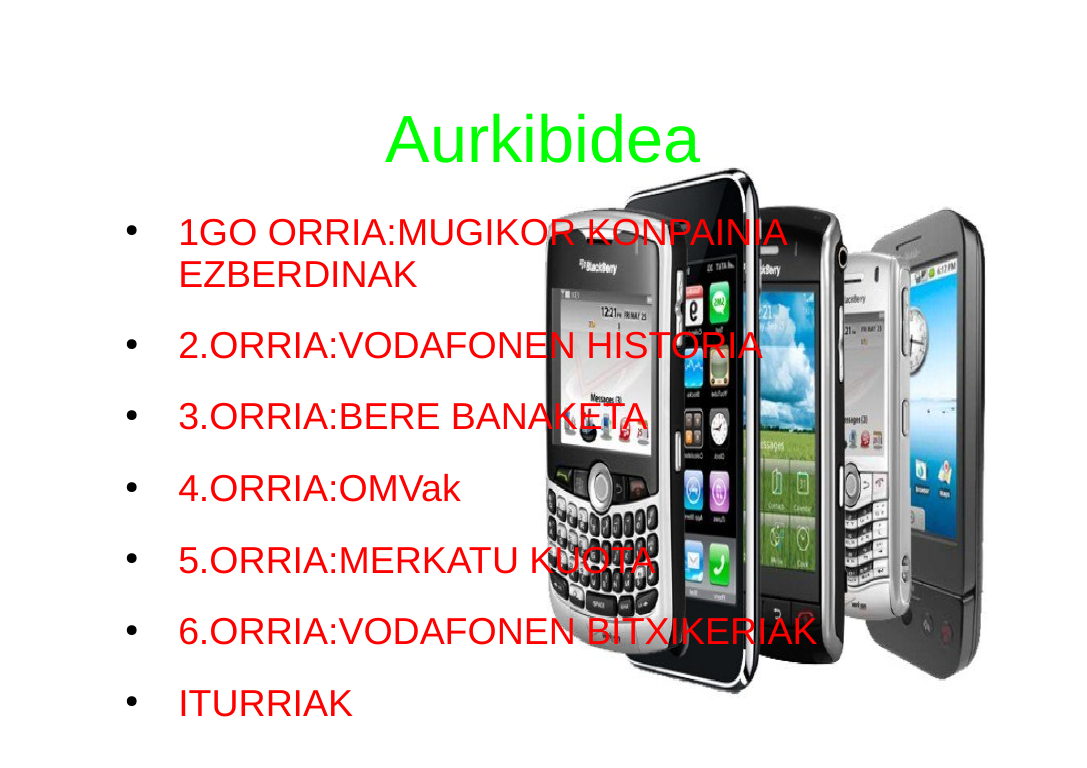

# Aurkibidea
1GO ORRIA:MUGIKOR KONPAINIA EZBERDINAK
2.ORRIA:VODAFONEN HISTORIA
3.ORRIA:BERE BANAKETA
4.ORRIA:OMVak
5.ORRIA:MERKATU KUOTA
6.ORRIA:VODAFONEN BITXIKERIAK
ITURRIAK